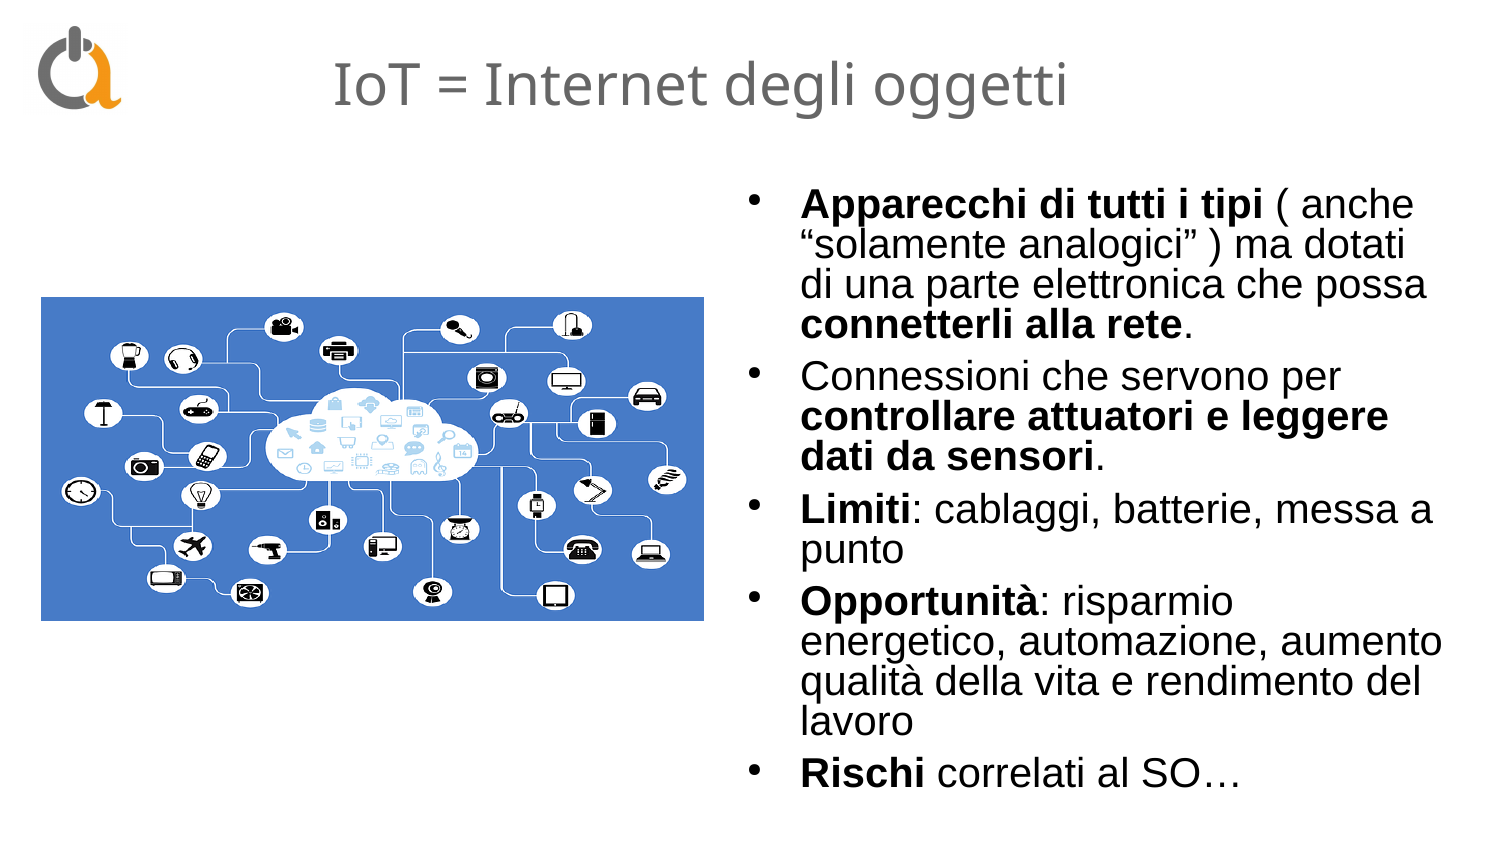

# IoT = Internet degli oggetti
Apparecchi di tutti i tipi ( anche “solamente analogici” ) ma dotati di una parte elettronica che possa connetterli alla rete.
Connessioni che servono per controllare attuatori e leggere dati da sensori.
Limiti: cablaggi, batterie, messa a punto
Opportunità: risparmio energetico, automazione, aumento qualità della vita e rendimento del lavoro
Rischi correlati al SO…